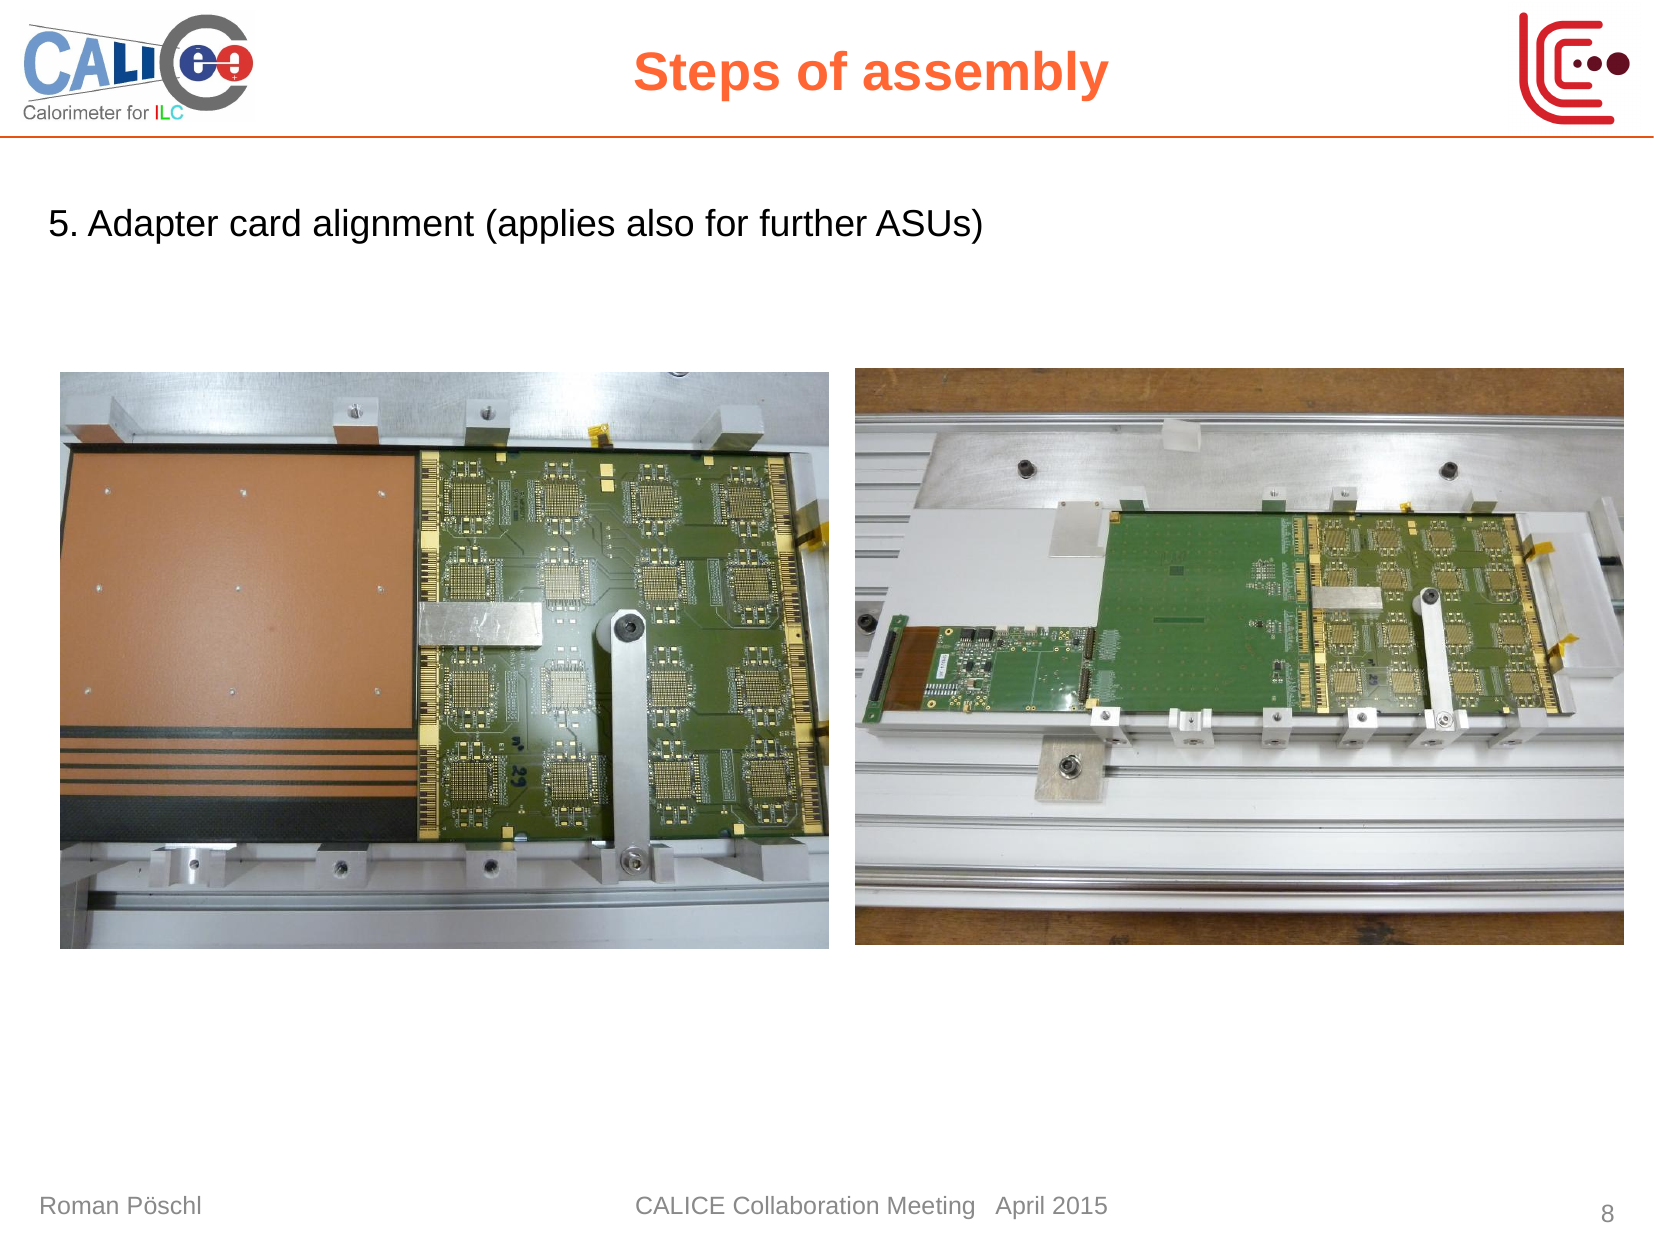

# Steps of assembly
5. Adapter card alignment (applies also for further ASUs)